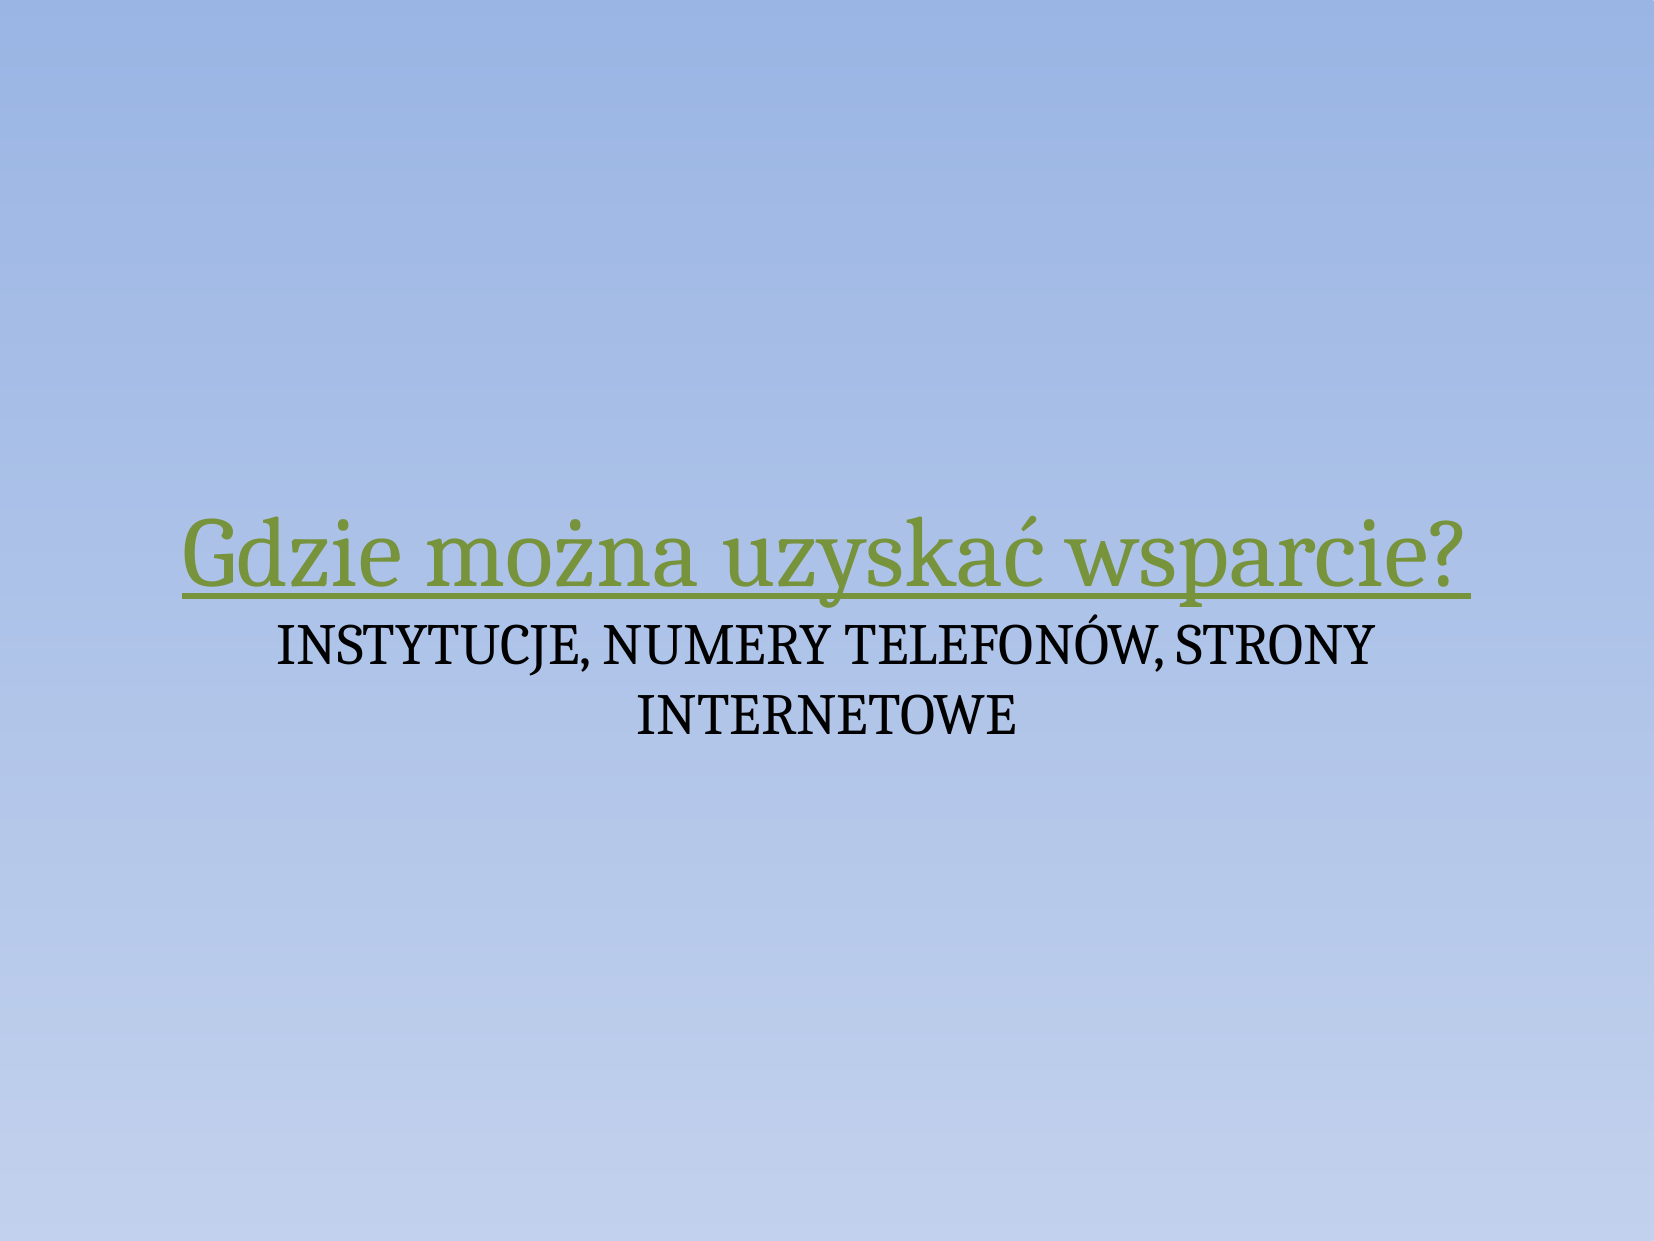

# Gdzie można uzyskać wsparcie? INSTYTUCJE, NUMERY TELEFONÓW, STRONY INTERNETOWE